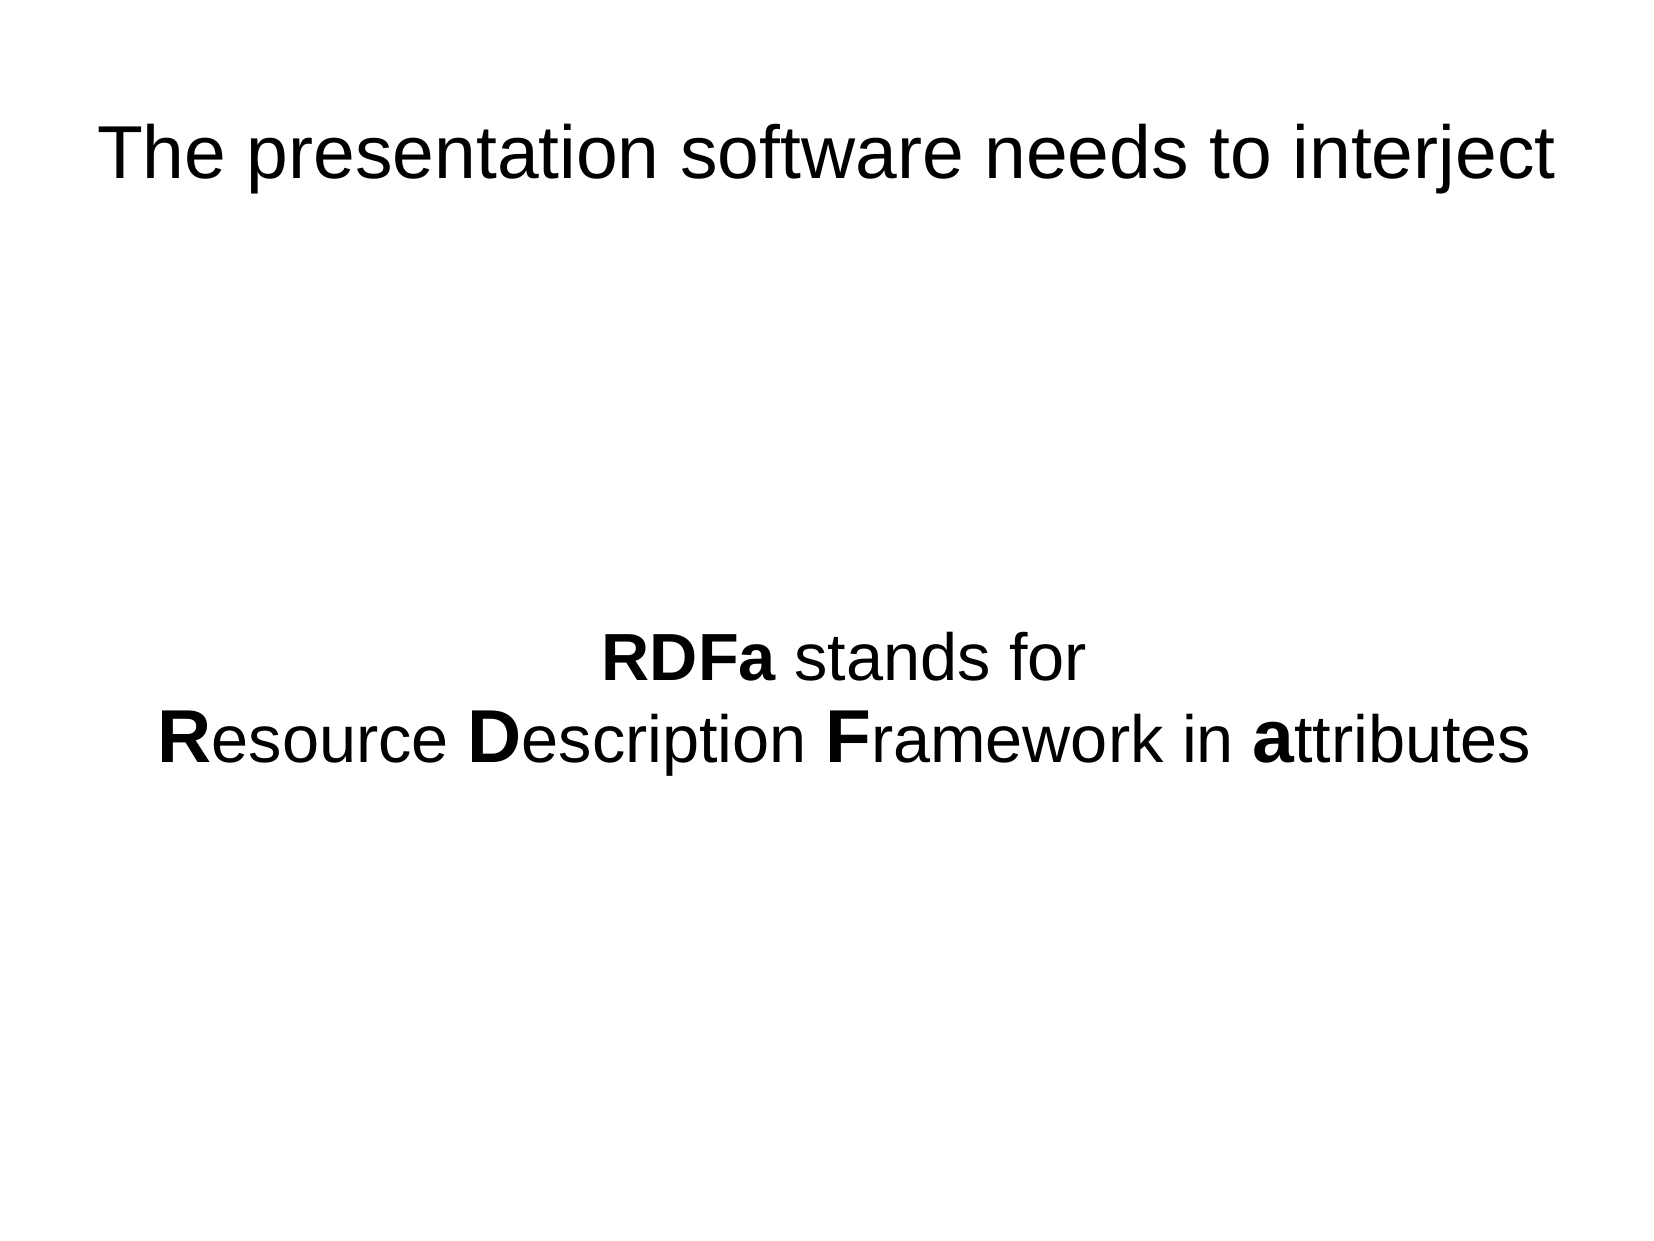

# The presentation software needs to interject
RDFa stands for
Resource Description Framework in attributes